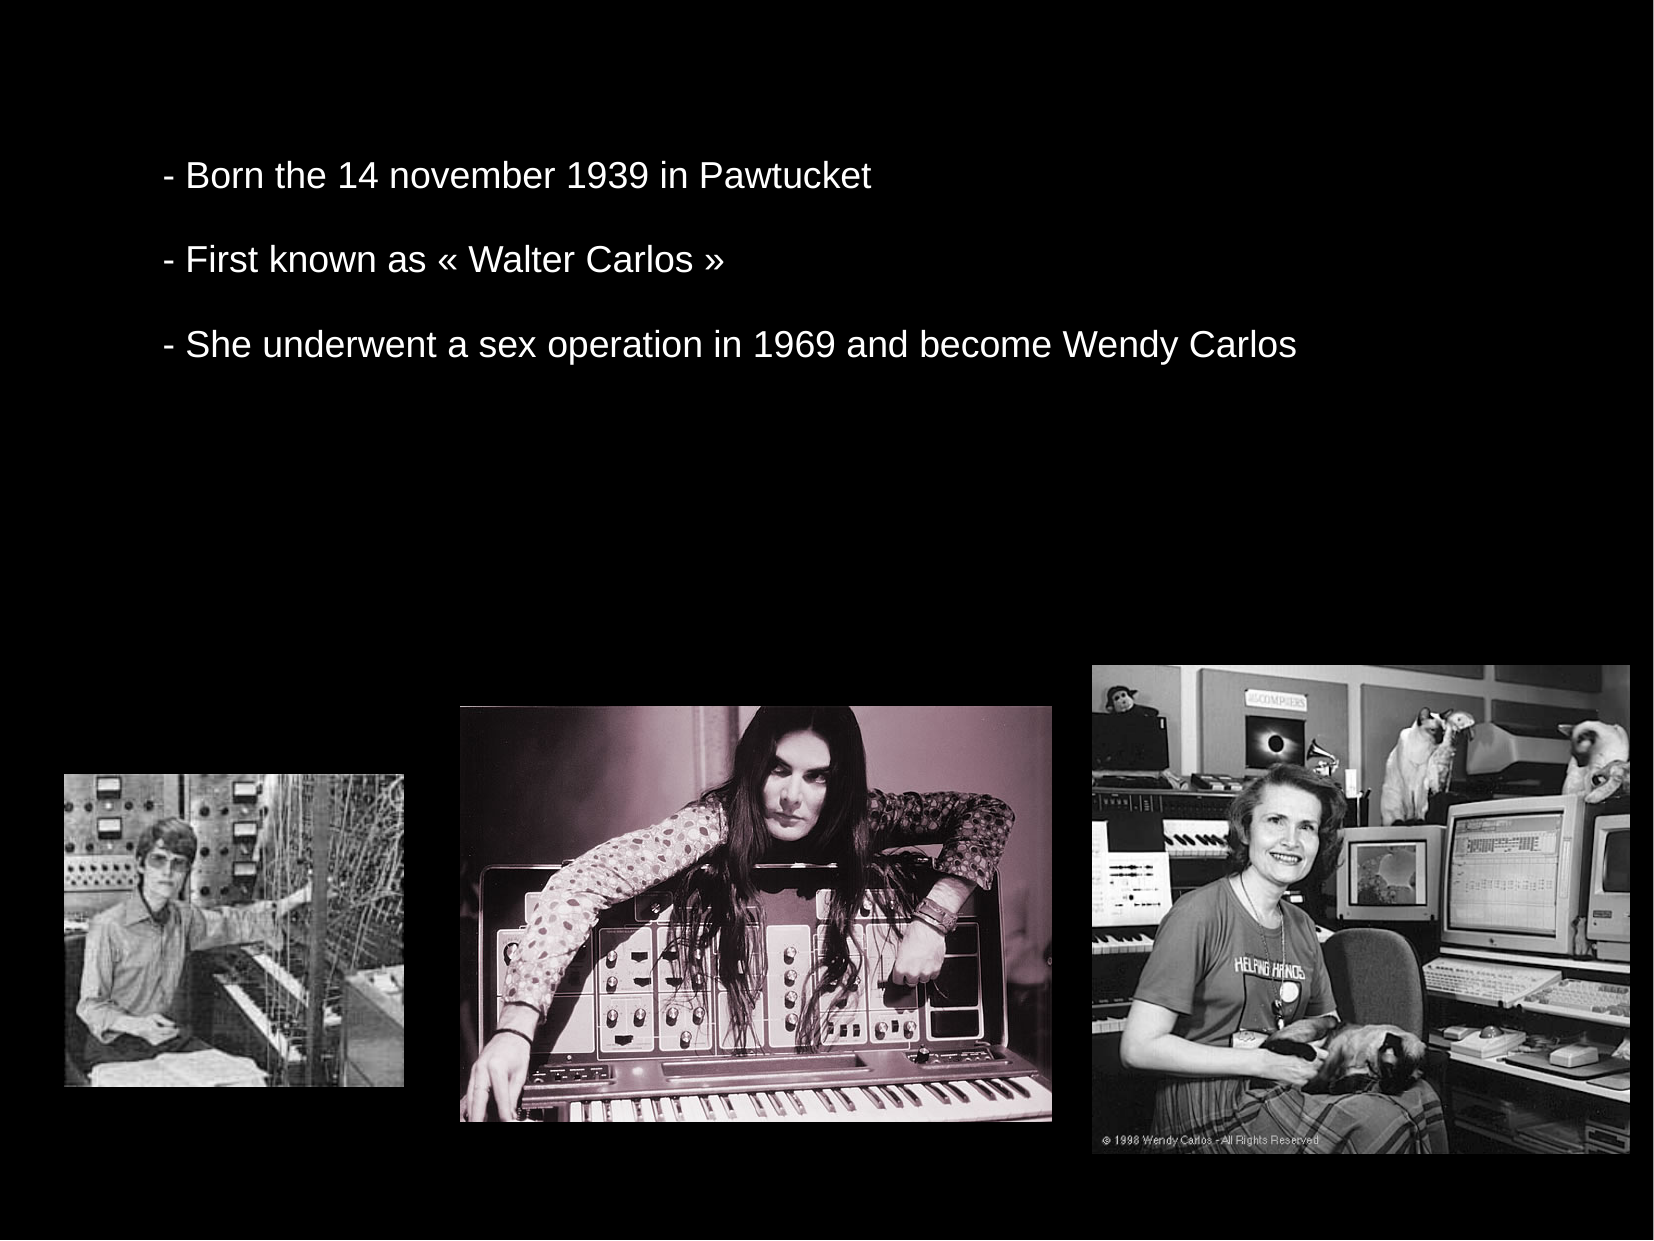

- Born the 14 november 1939 in Pawtucket
- First known as « Walter Carlos »
- She underwent a sex operation in 1969 and become Wendy Carlos